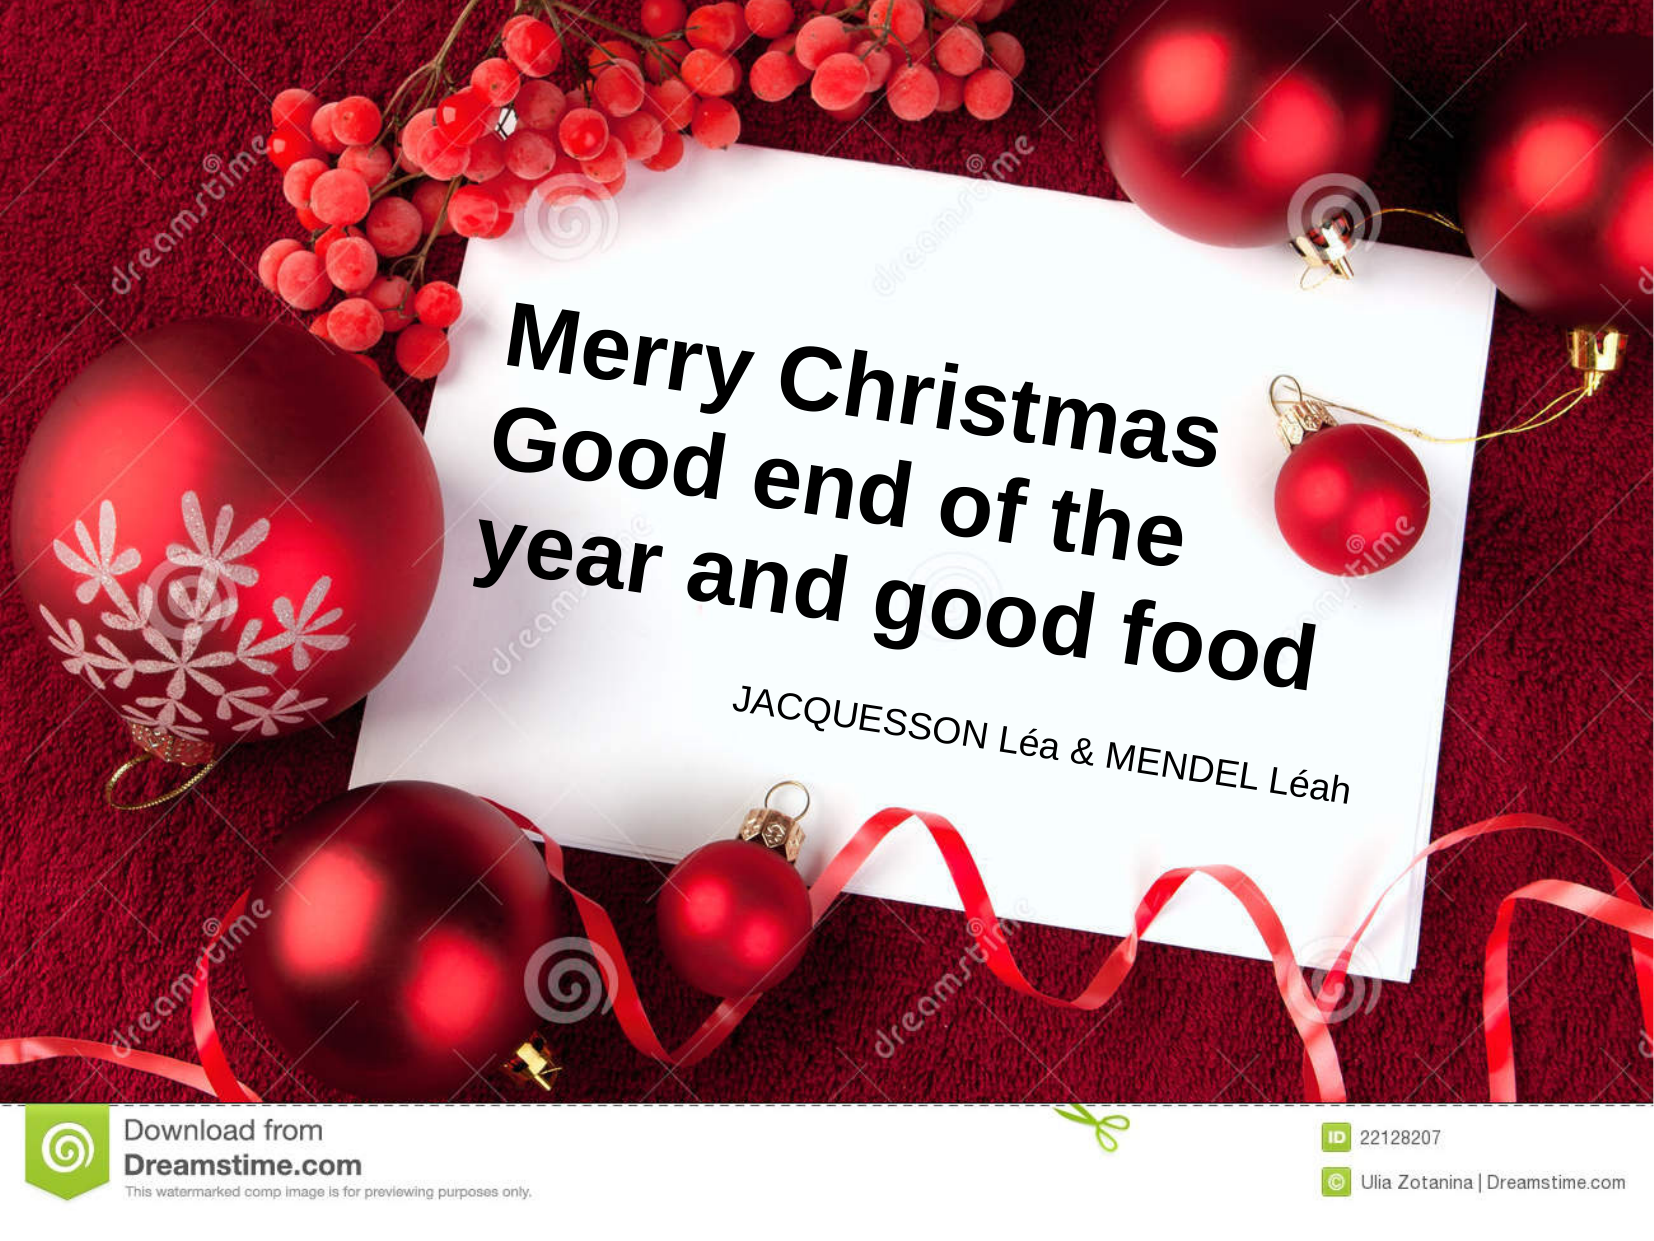

#
Merry Christmas
Good end of the year and good food
JACQUESSON Léa & MENDEL Léah